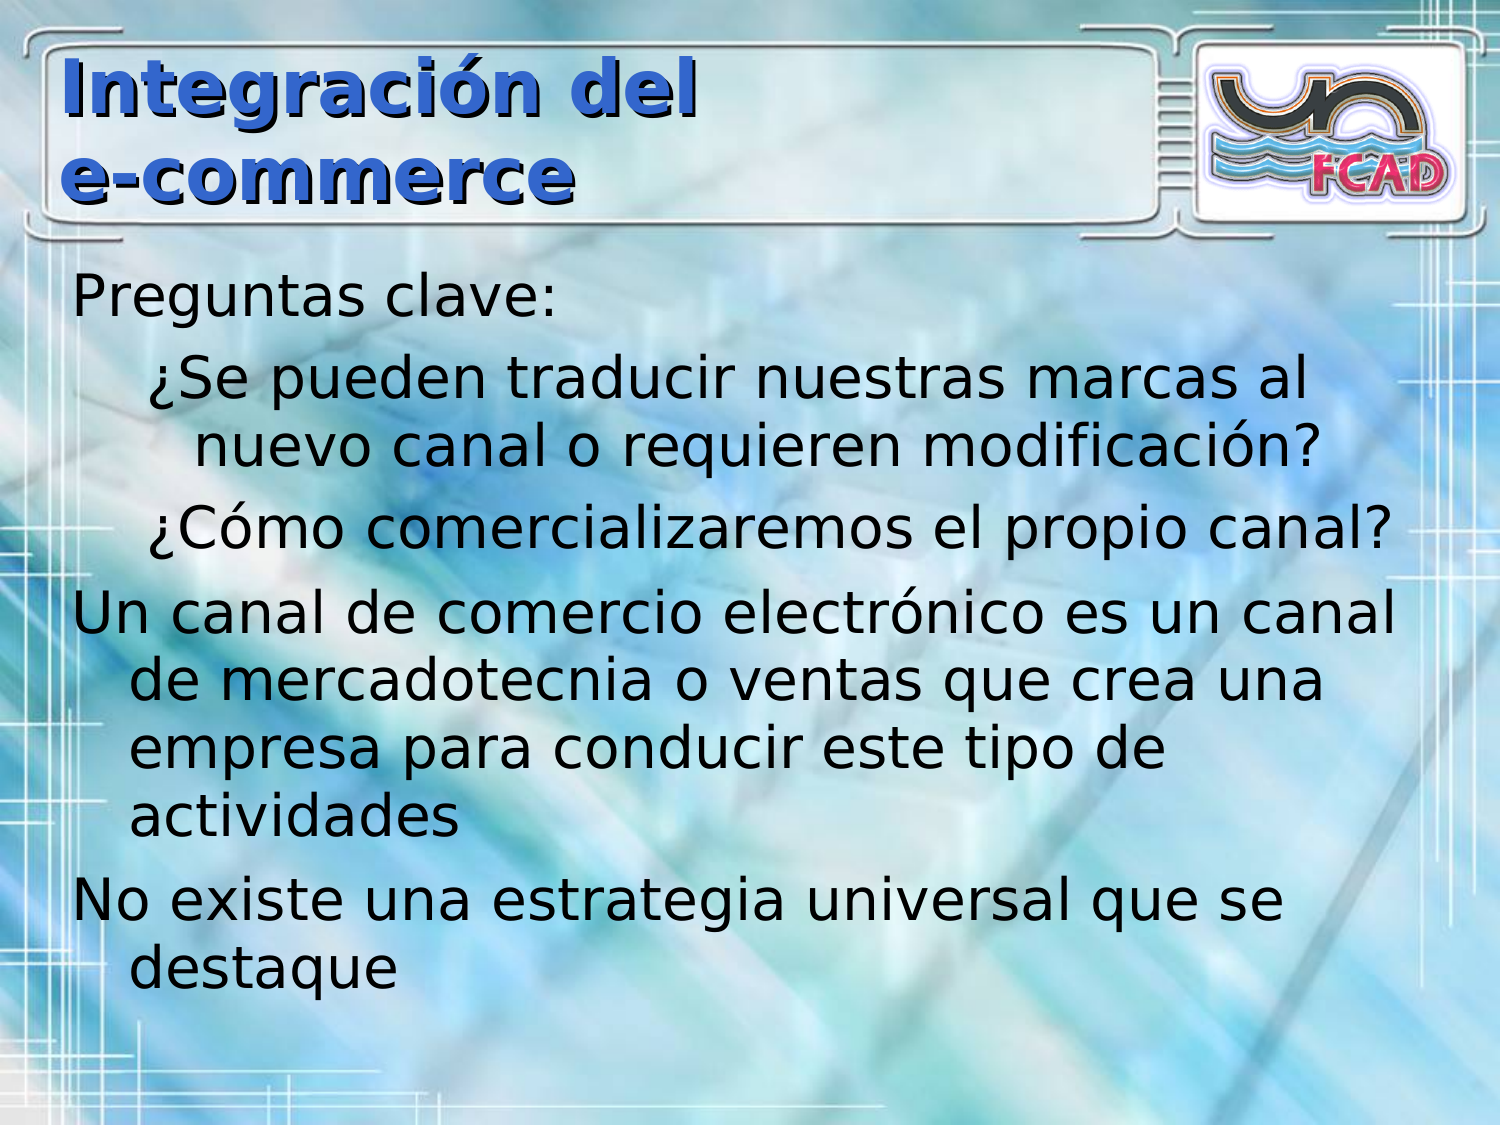

# Integración del e-commerce
Preguntas clave:
¿Se pueden traducir nuestras marcas al nuevo canal o requieren modificación?
¿Cómo comercializaremos el propio canal?
Un canal de comercio electrónico es un canal de mercadotecnia o ventas que crea una empresa para conducir este tipo de actividades
No existe una estrategia universal que se destaque